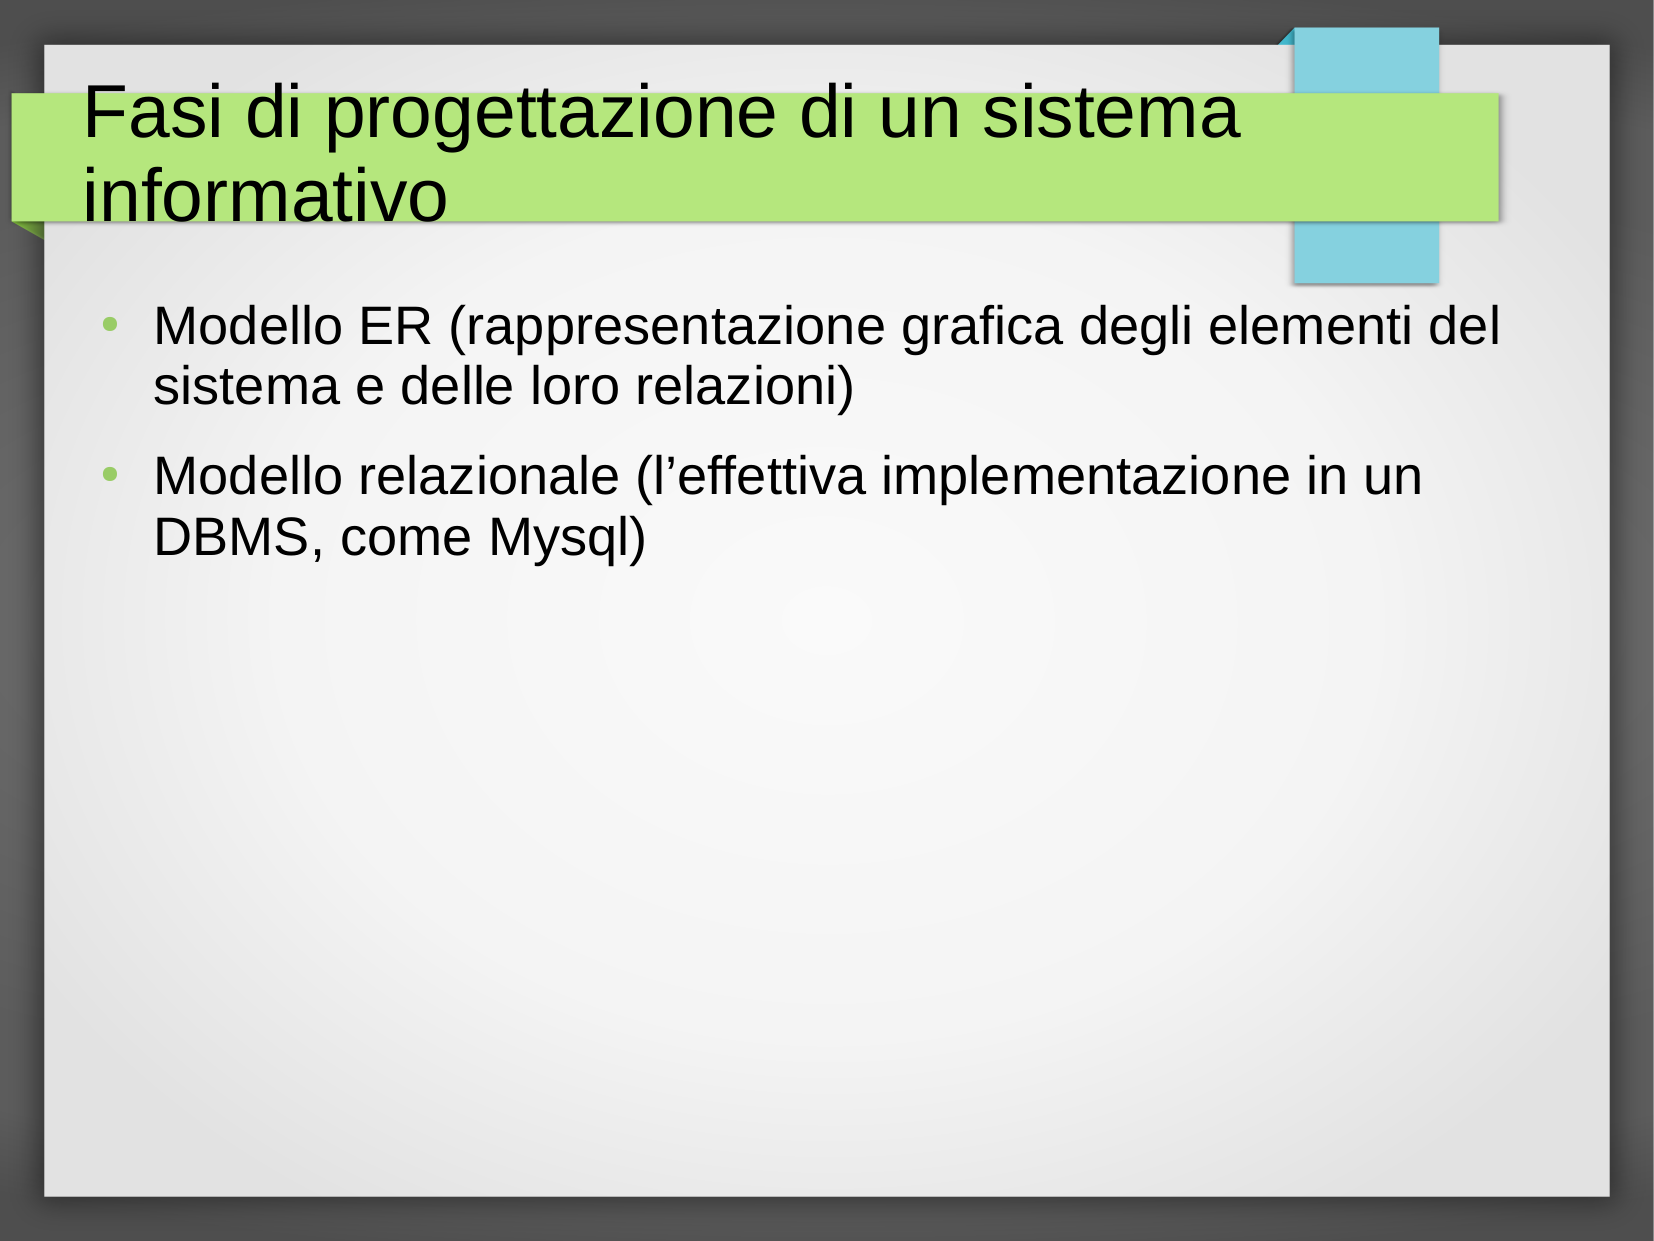

# Fasi di progettazione di un sistema informativo
Modello ER (rappresentazione grafica degli elementi del sistema e delle loro relazioni)
Modello relazionale (l’effettiva implementazione in un DBMS, come Mysql)